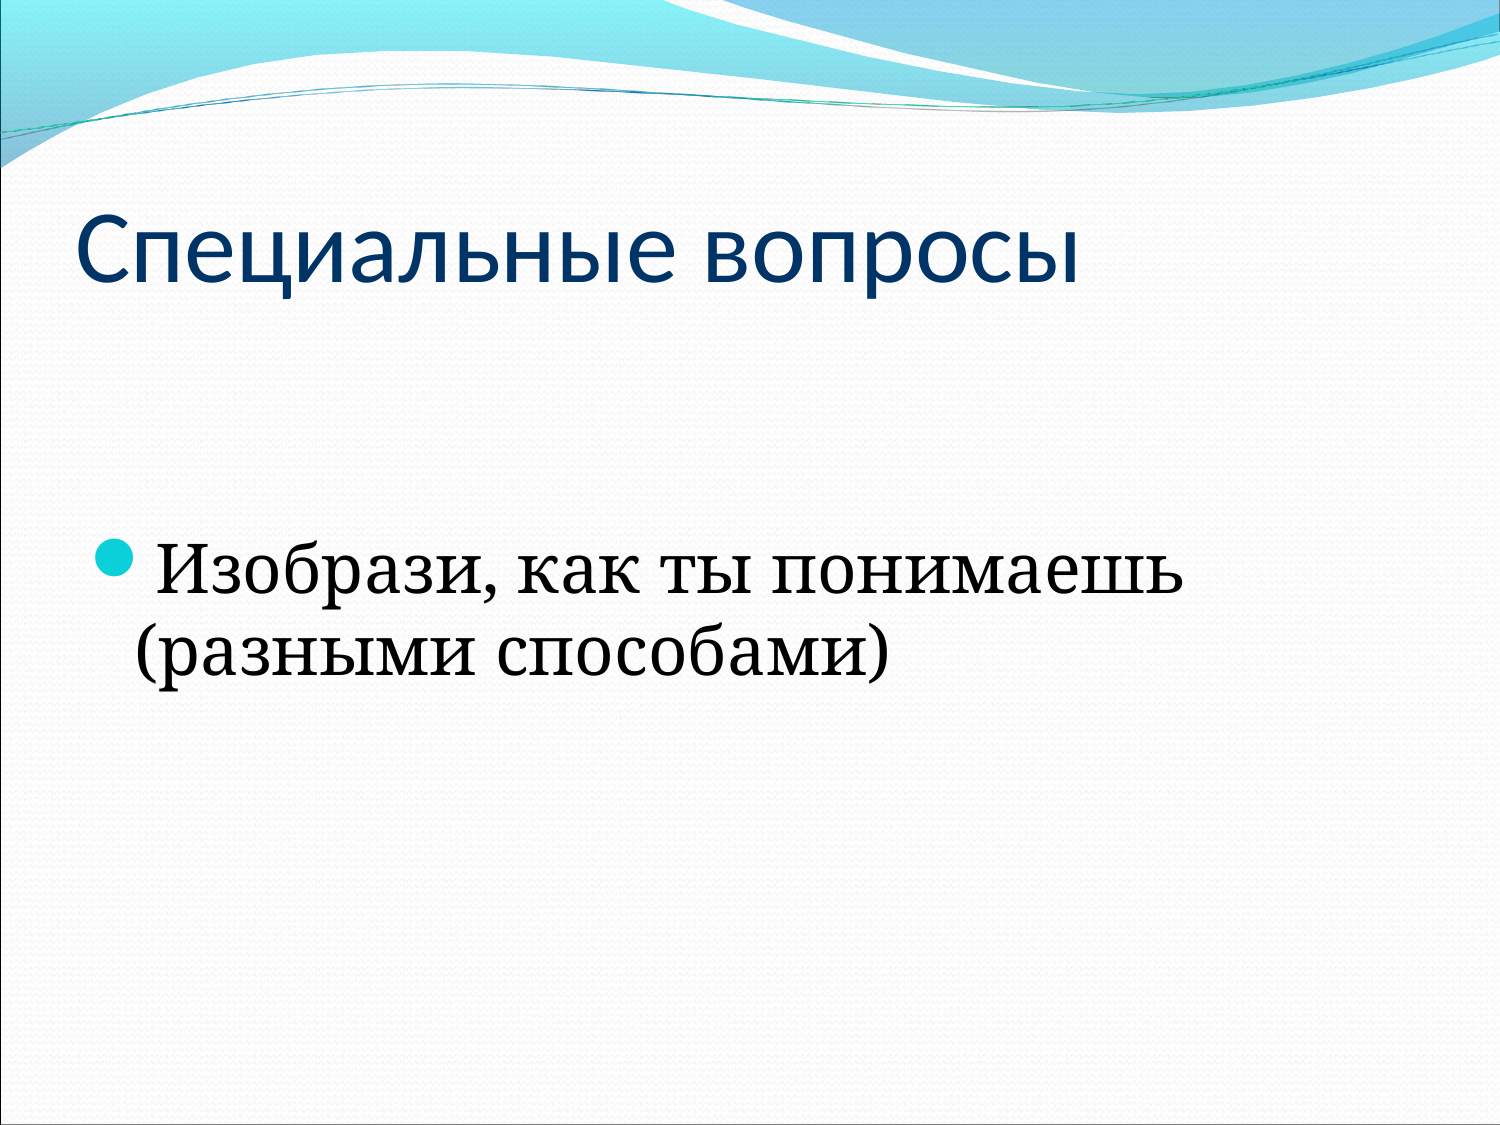

# Специальные вопросы
Изобрази, как ты понимаешь (разными способами)